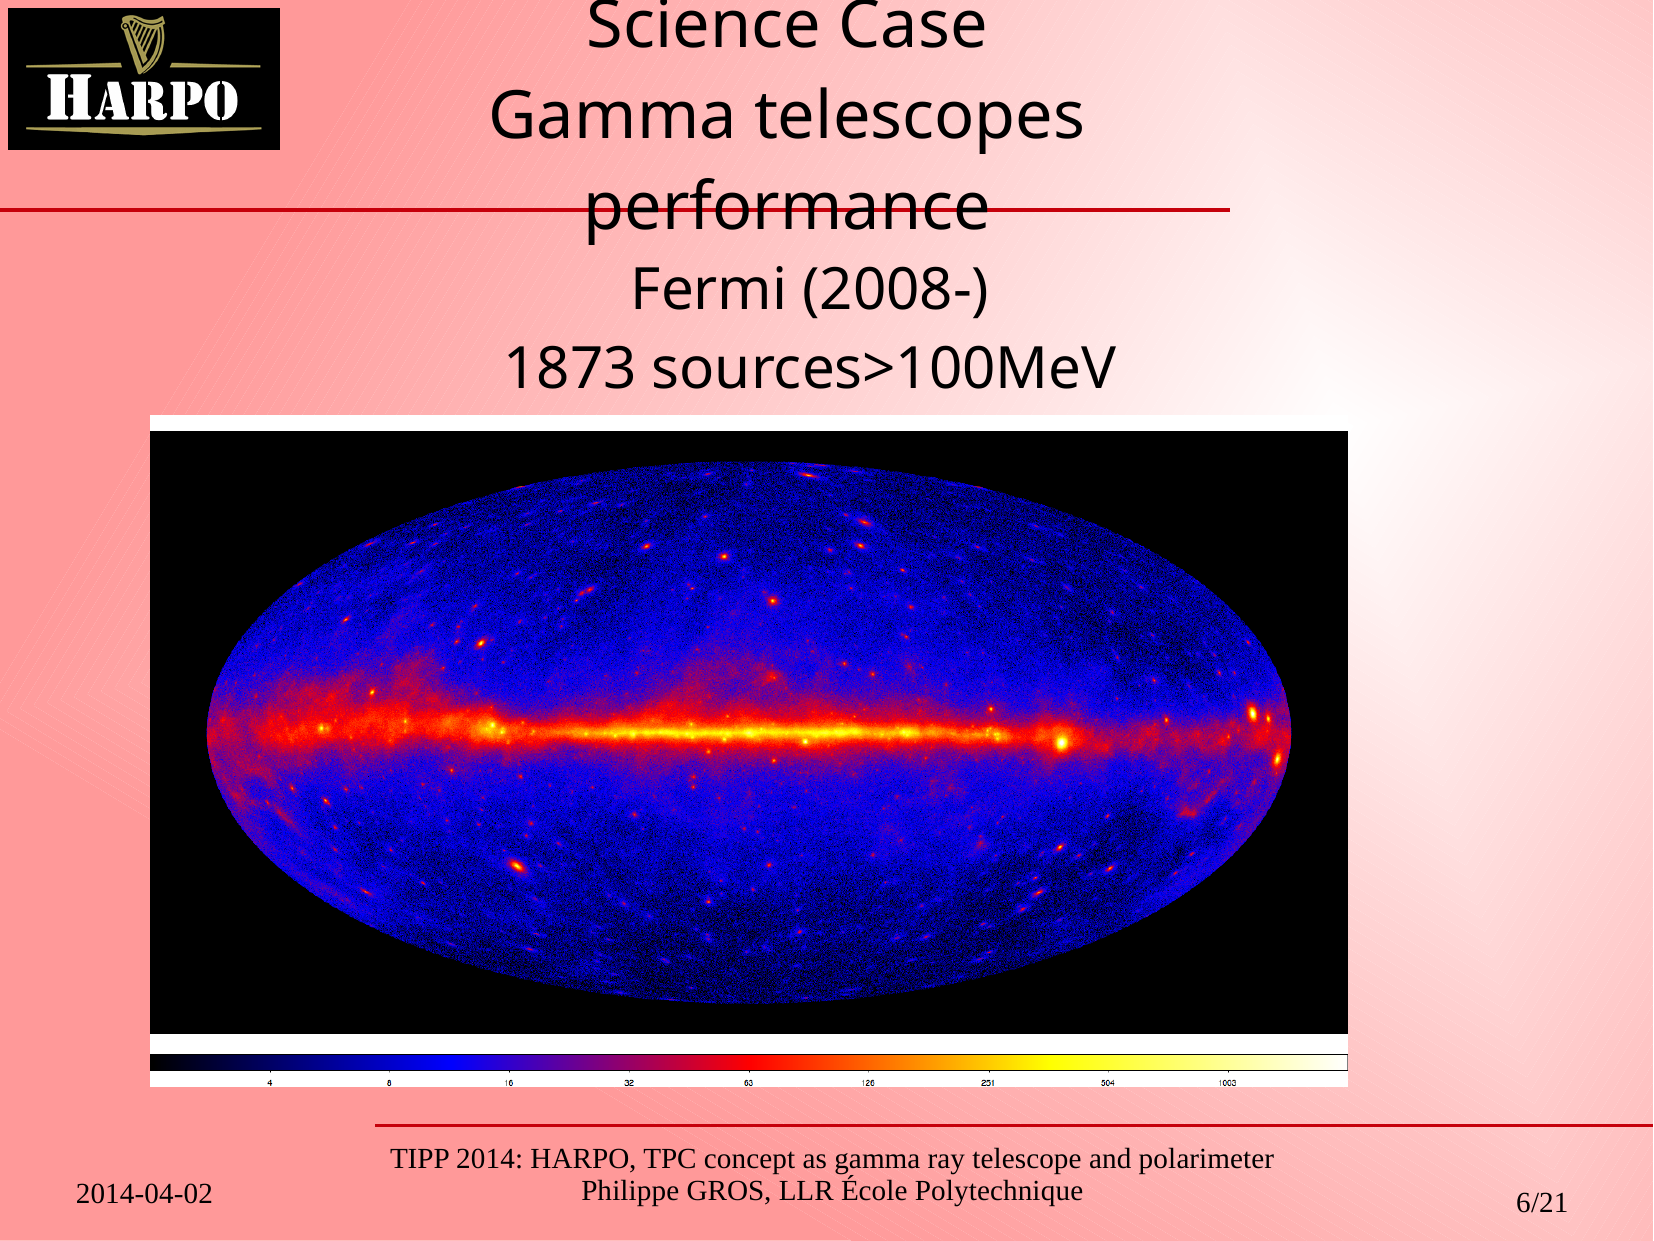

# Science Case Gamma telescopes performance
Fermi (2008-)
1873 sources>100MeV
Colloque Grands Instruments: HARPOPhilippe GROS
2014-04-02
6